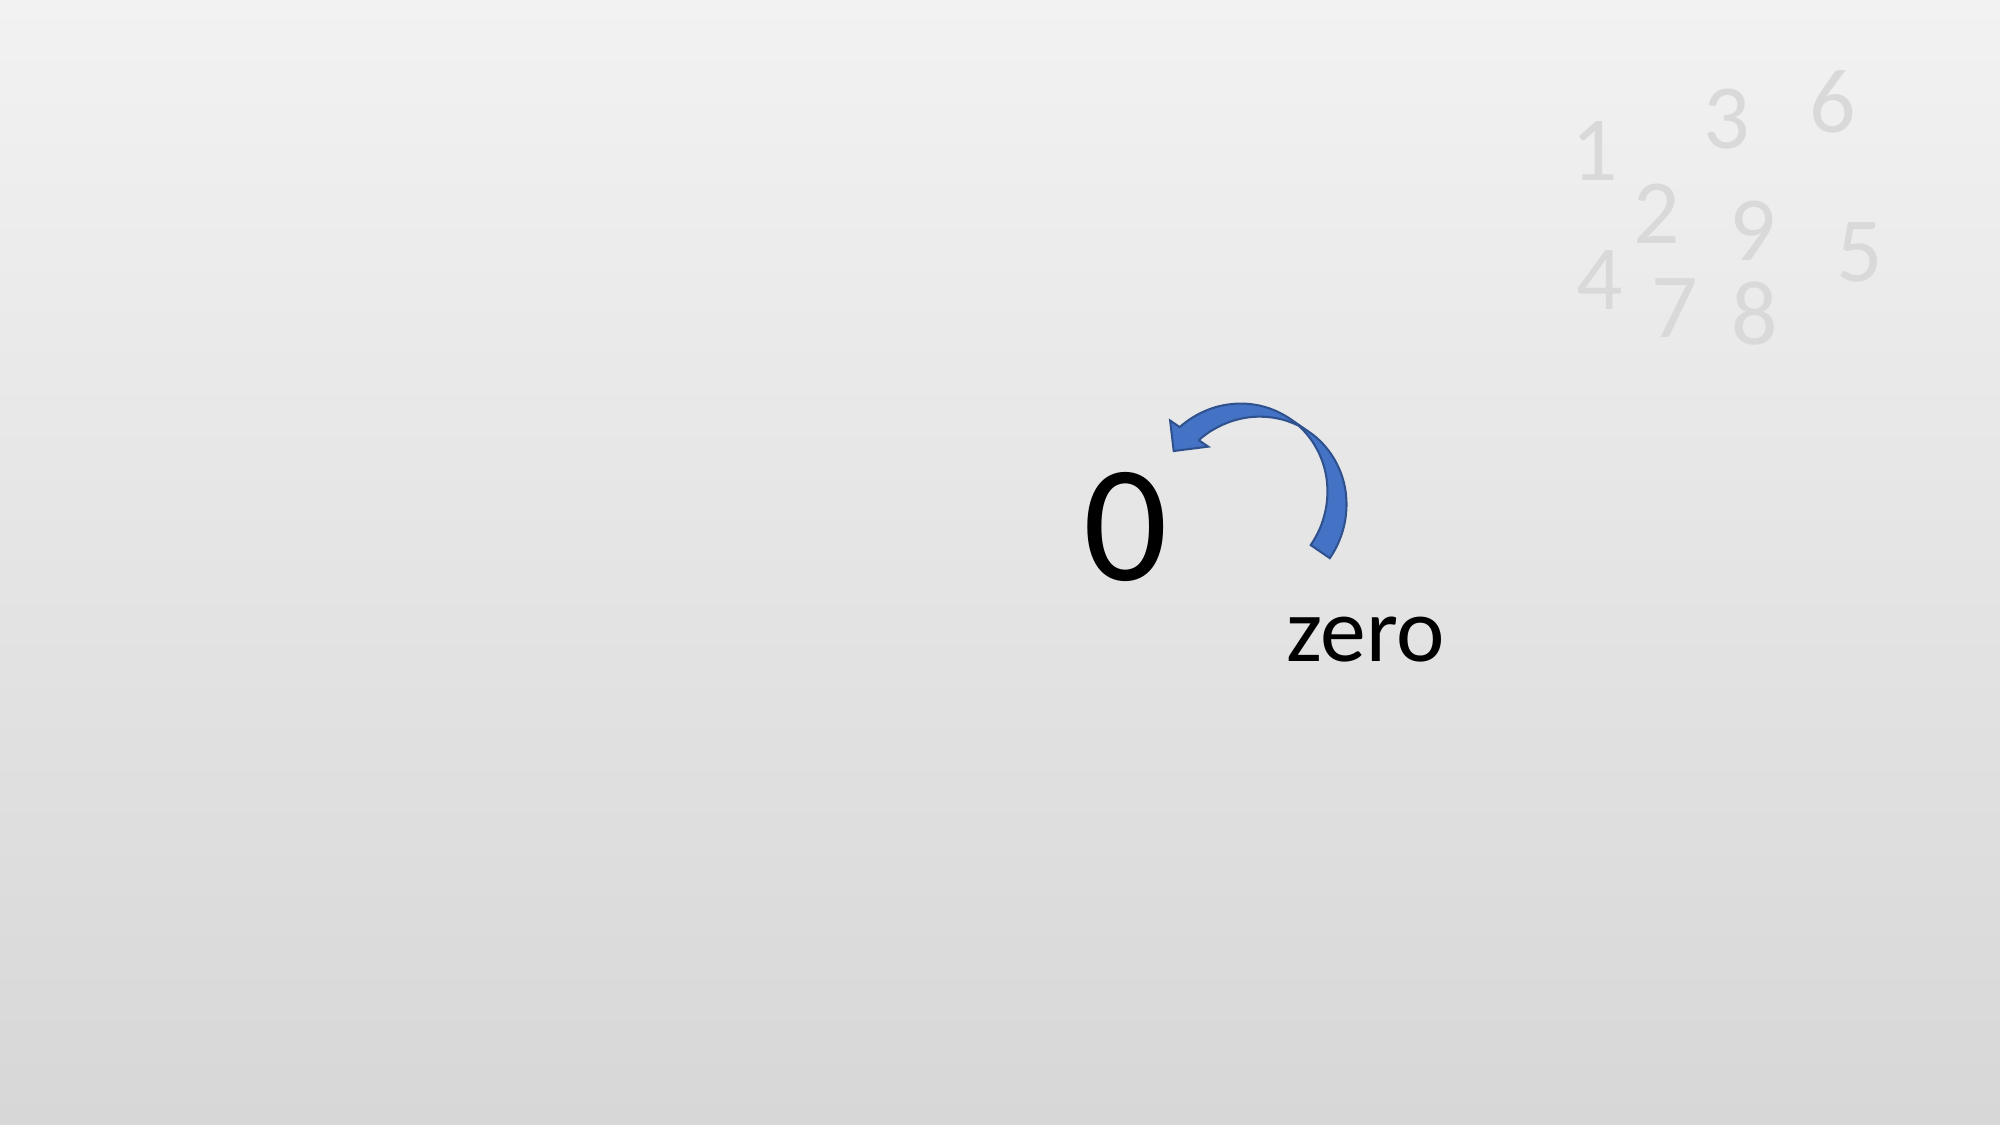

6
3
1
2
9
5
4
7
8
0
zero